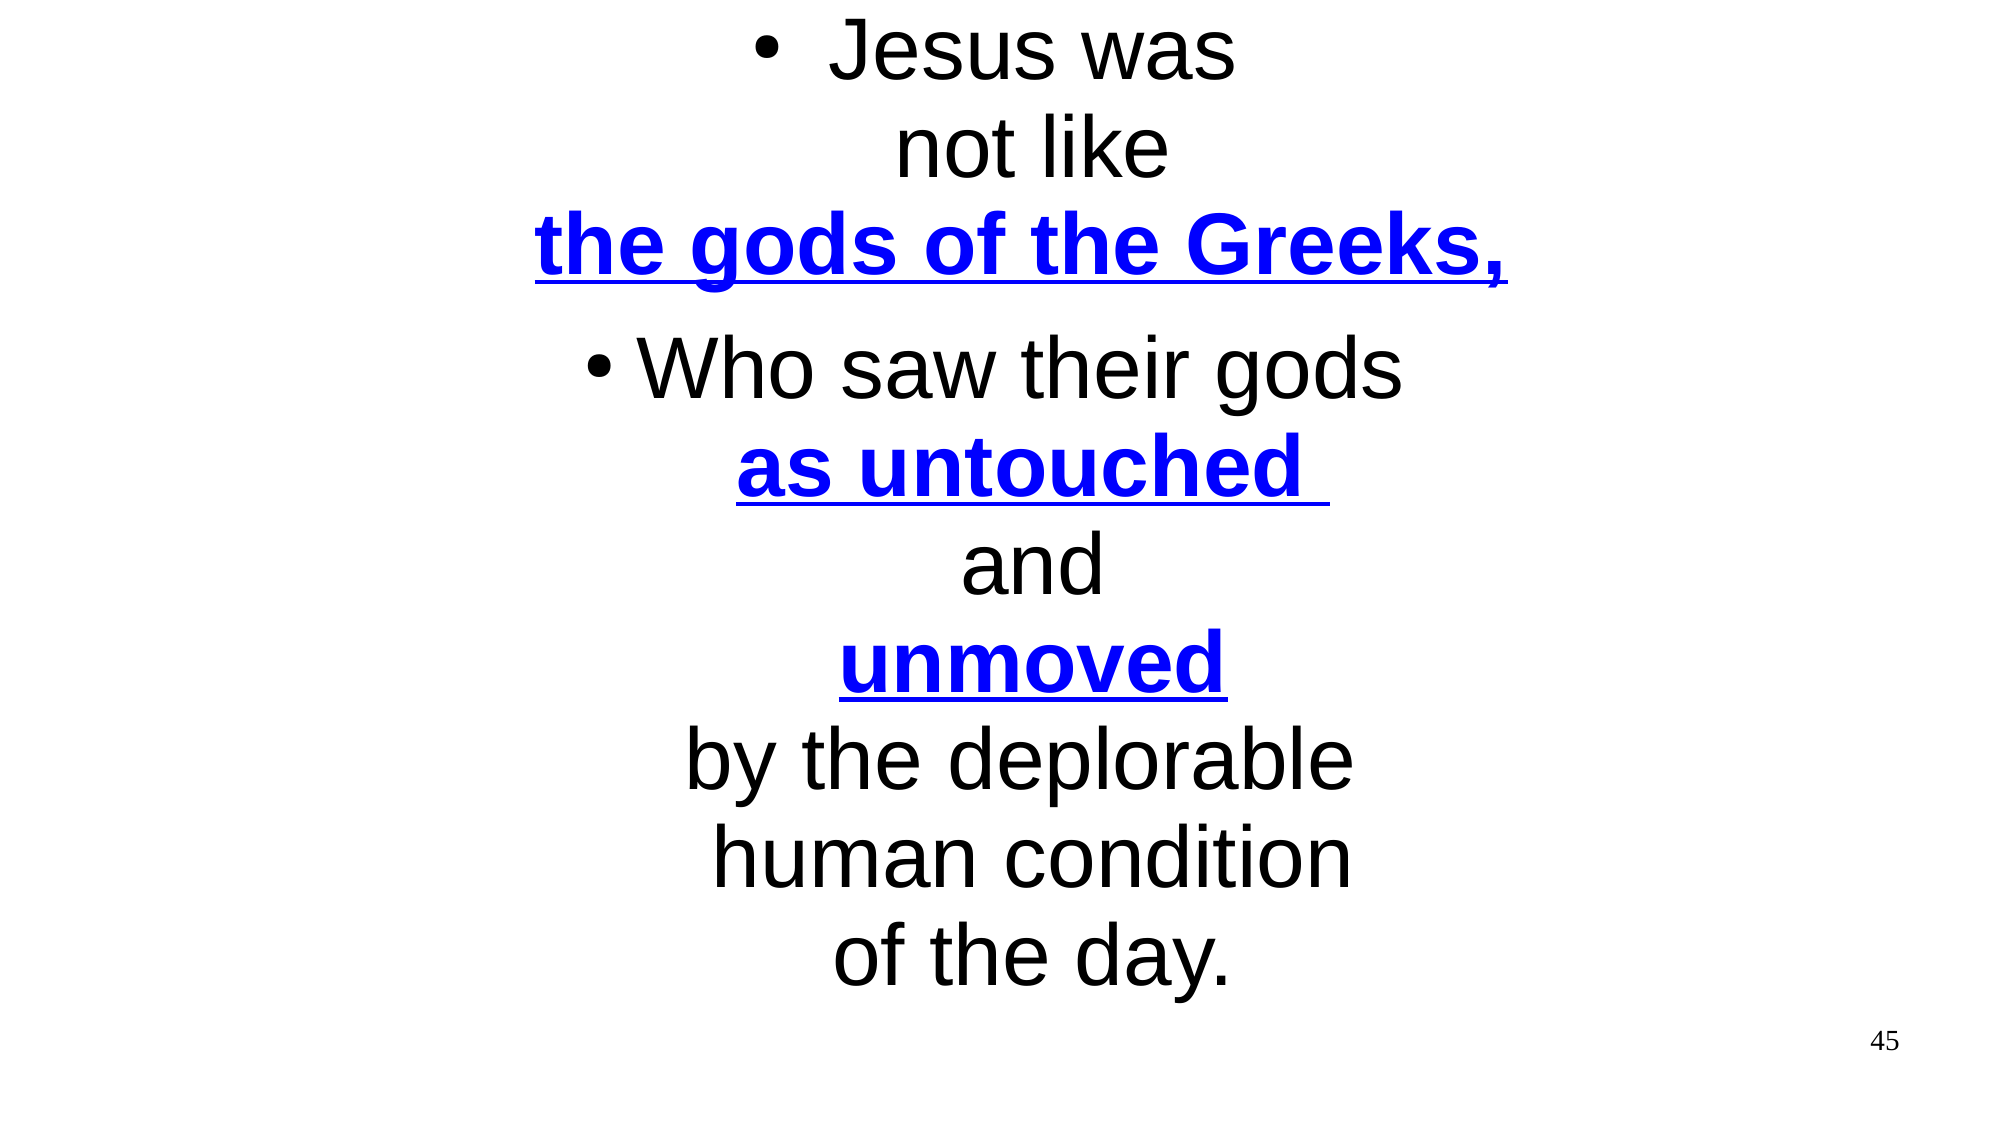

# Jesus was not like the gods of the Greeks,
Who saw their gods
as untouched
and
unmoved
by the deplorable
human condition
of the day.
45